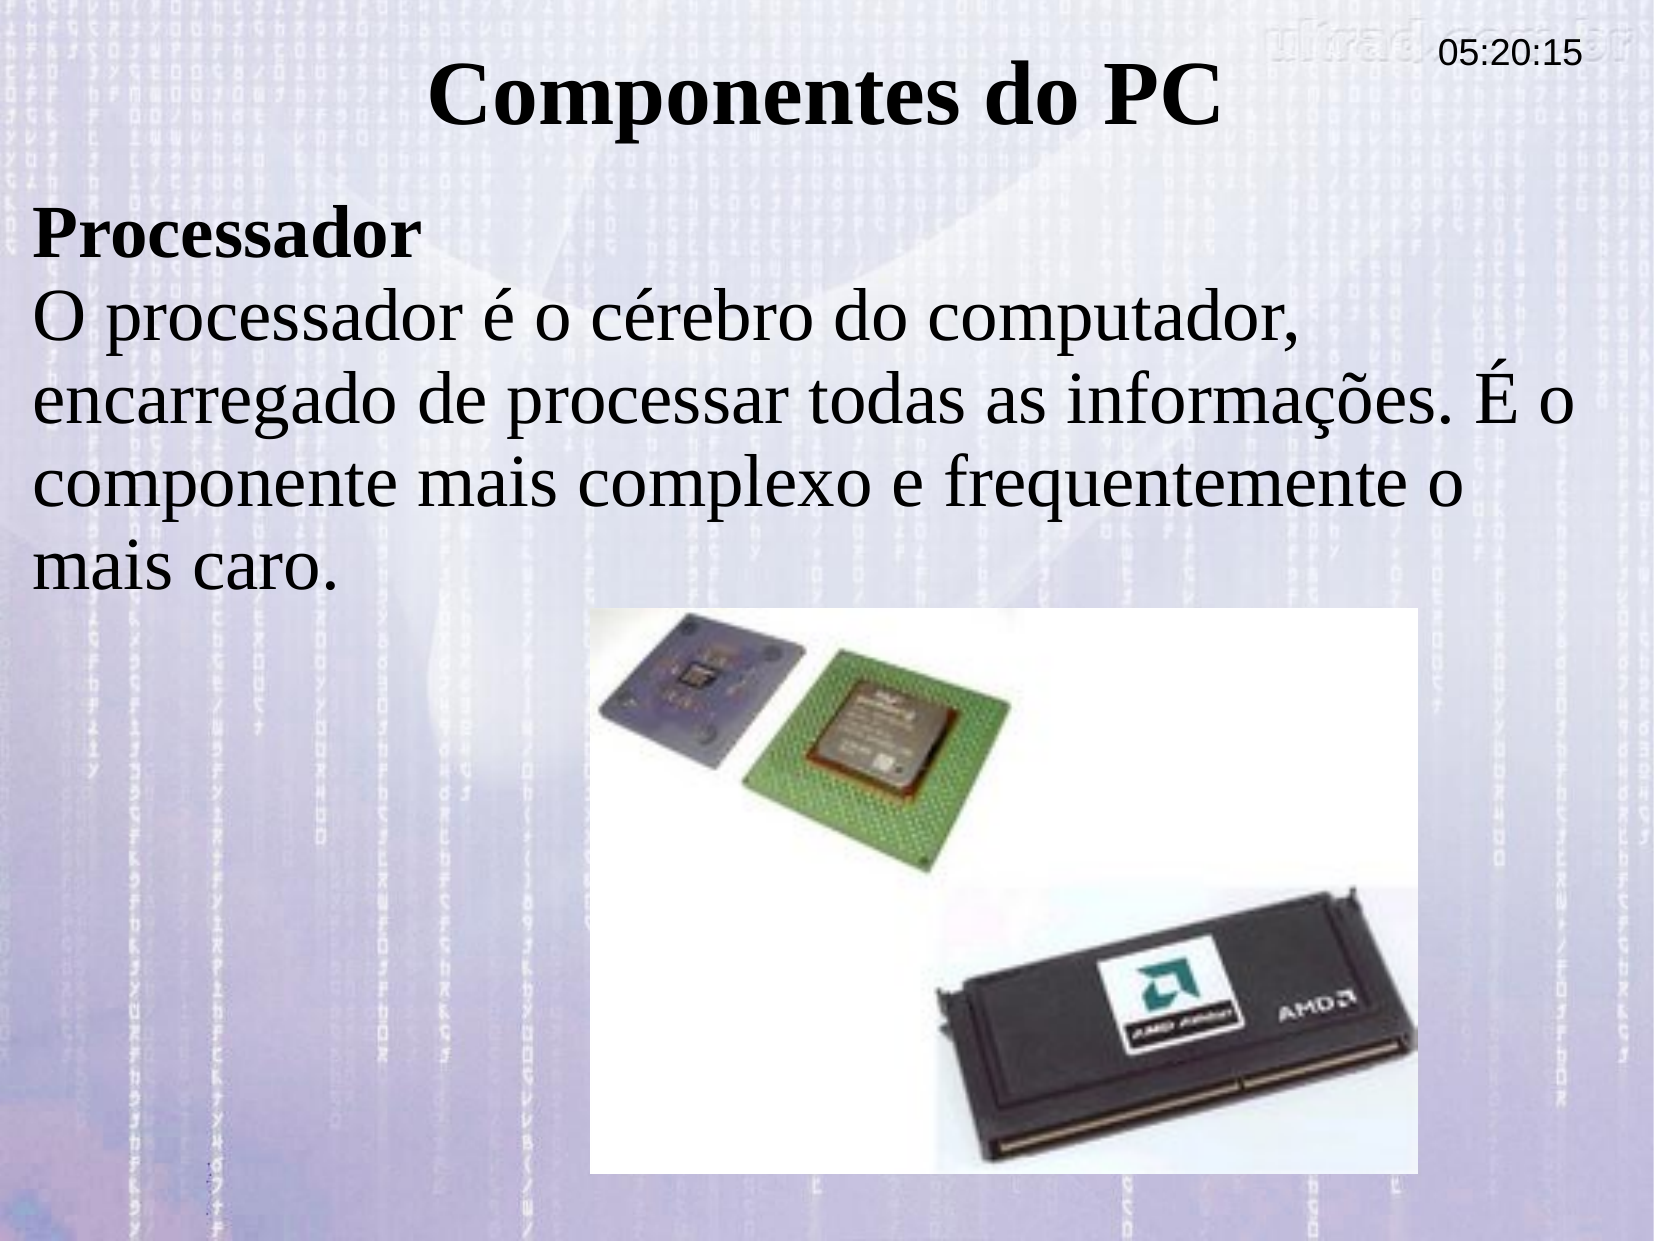

01:59:08
Componentes do PC
Processador
O processador é o cérebro do computador, encarregado de processar todas as informações. É o componente mais complexo e frequentemente o mais caro.